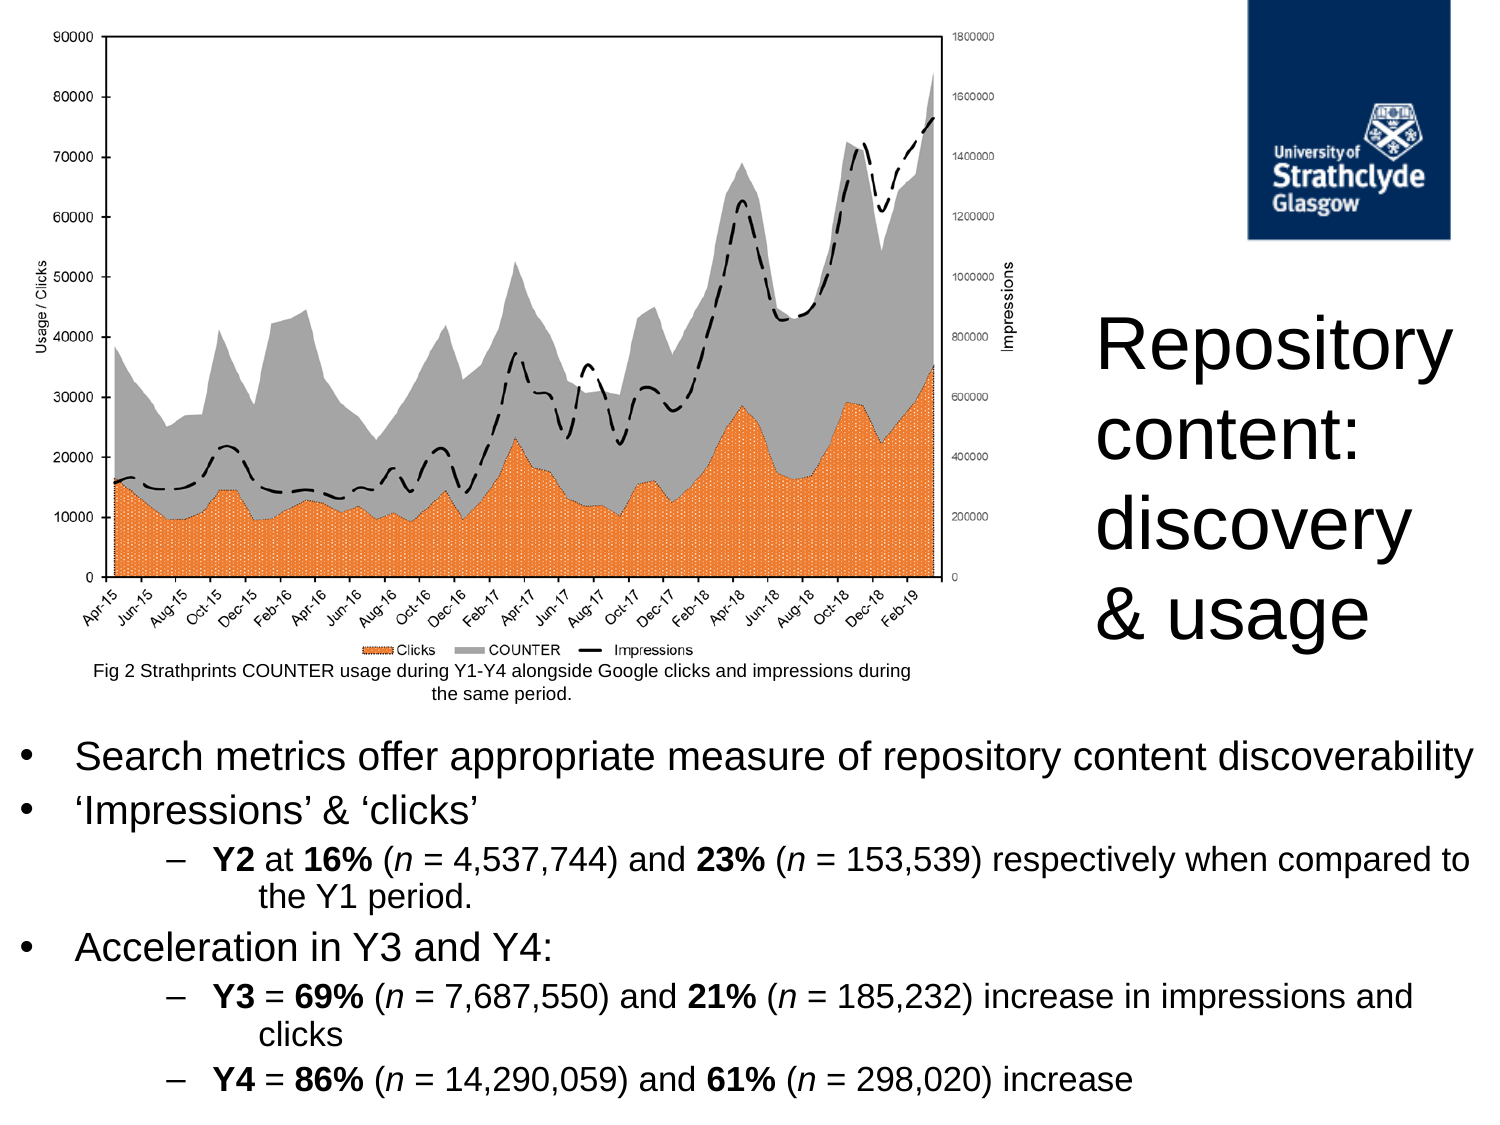

Repository content: discovery & usage
Fig 2 Strathprints COUNTER usage during Y1-Y4 alongside Google clicks and impressions during the same period.
# Search metrics offer appropriate measure of repository content discoverability
‘Impressions’ & ‘clicks’
Y2 at 16% (n = 4,537,744) and 23% (n = 153,539) respectively when compared to the Y1 period.
Acceleration in Y3 and Y4:
Y3 = 69% (n = 7,687,550) and 21% (n = 185,232) increase in impressions and clicks
Y4 = 86% (n = 14,290,059) and 61% (n = 298,020) increase